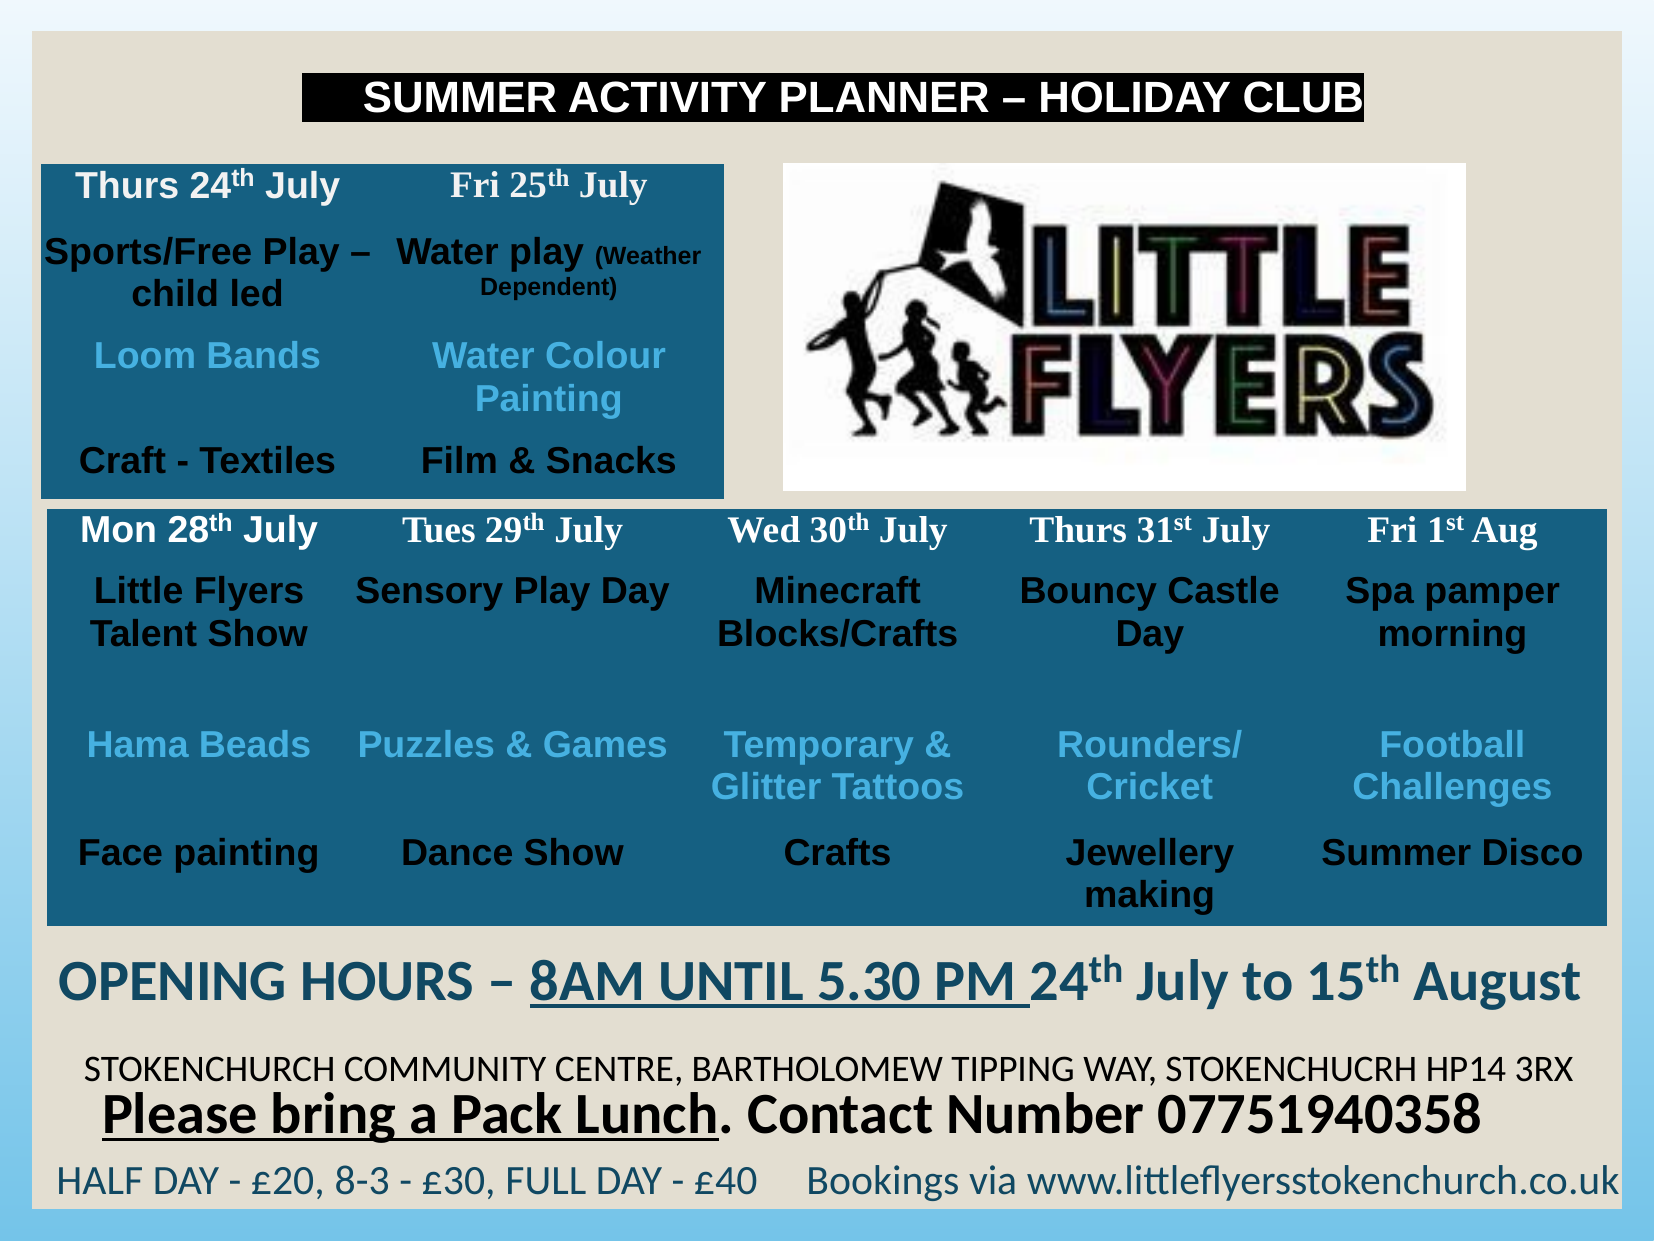

# SUMMER ACTIVITY PLANNER – HOLIDAY CLUB
| Thurs 24th July | Fri 25th July |
| --- | --- |
| Sports/Free Play – child led | Water play (Weather Dependent) |
| Loom Bands | Water Colour Painting |
| Craft - Textiles | Film & Snacks |
| Mon 28th July | Tues 29th July | Wed 30th July | Thurs 31st July | Fri 1st Aug |
| --- | --- | --- | --- | --- |
| Little Flyers Talent Show | Sensory Play Day | Minecraft Blocks/Crafts | Bouncy Castle Day | Spa pamper morning |
| Hama Beads | Puzzles & Games | Temporary & Glitter Tattoos | Rounders/ Cricket | Football Challenges |
| Face painting | Dance Show | Crafts | Jewellery making | Summer Disco |
OPENING HOURS – 8AM UNTIL 5.30 PM 24th July to 15th August
STOKENCHURCH COMMUNITY CENTRE, BARTHOLOMEW TIPPING WAY, STOKENCHUCRH HP14 3RX
Please bring a Pack Lunch. Contact Number 07751940358
HALF DAY - £20, 8-3 - £30, FULL DAY - £40	Bookings via www.littleflyersstokenchurch.co.uk